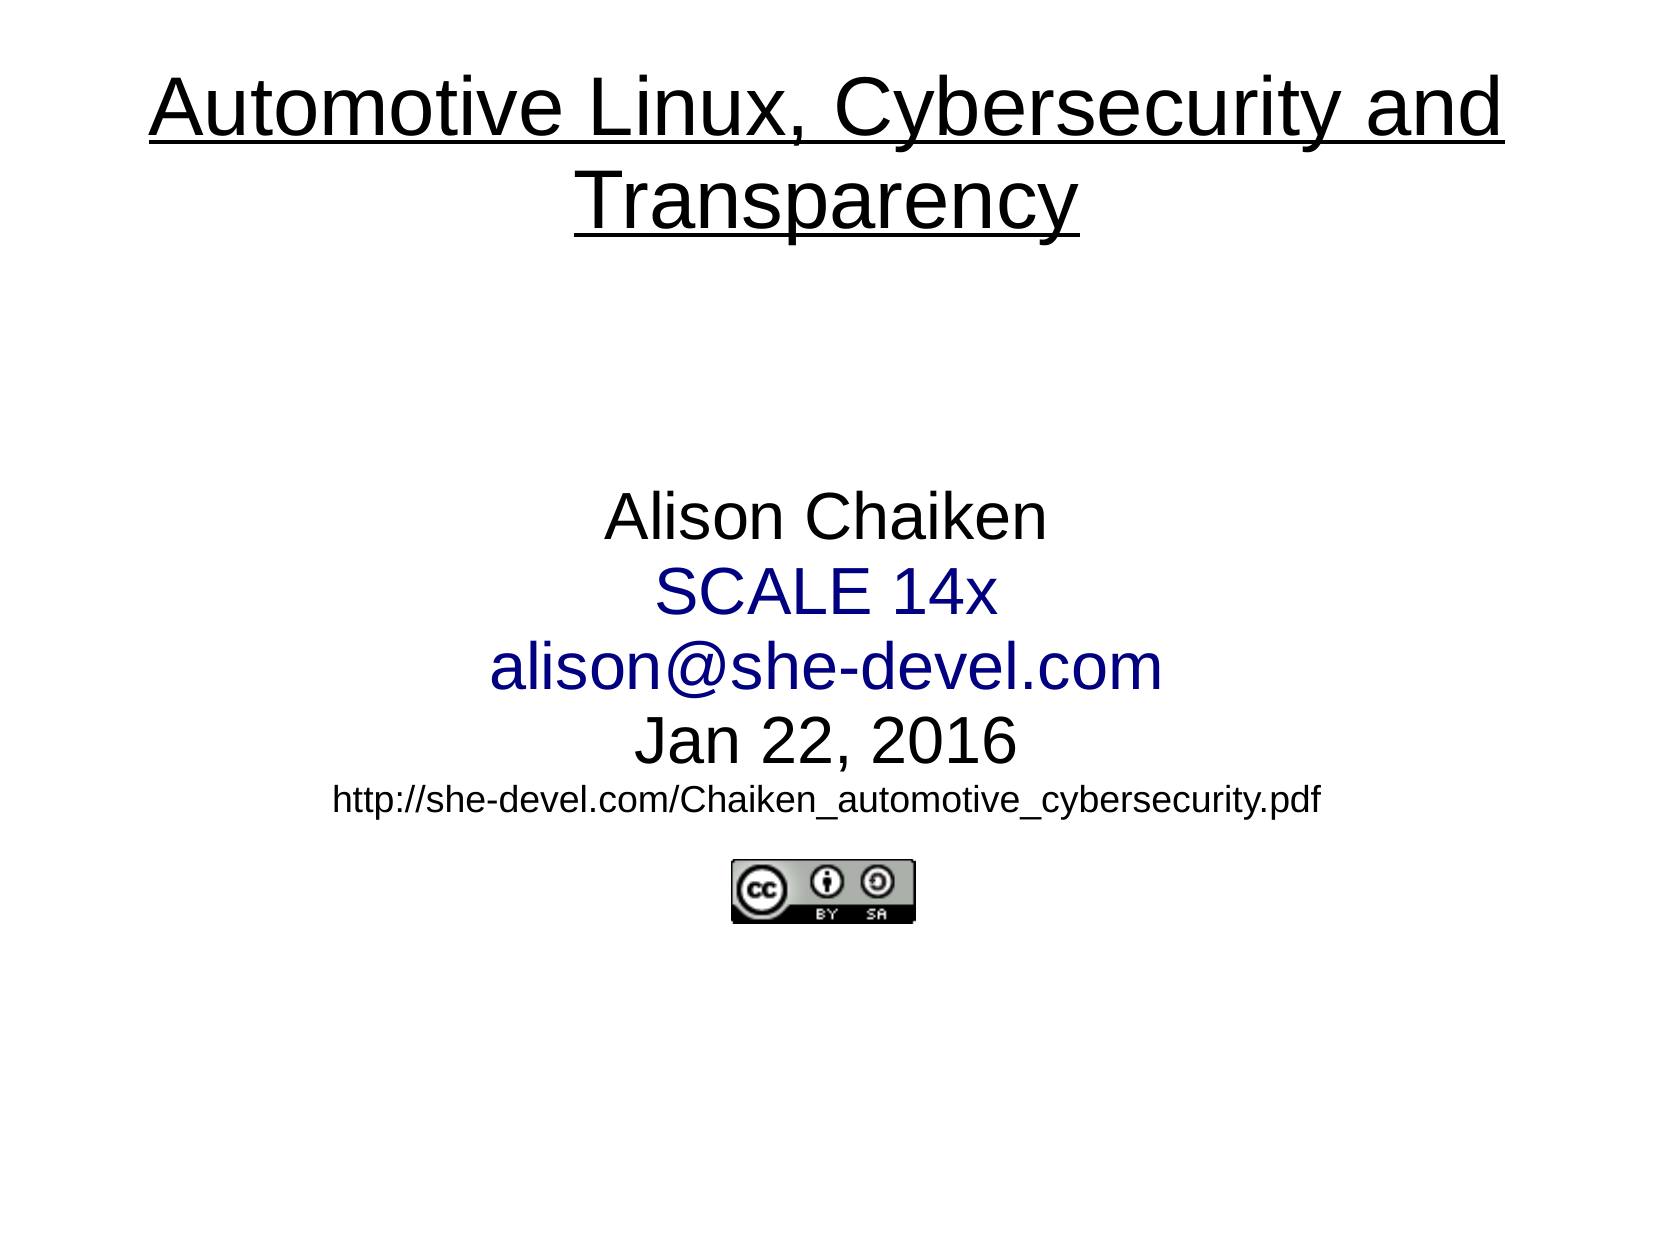

# Automotive Linux, Cybersecurity and Transparency
Alison Chaiken
SCALE 14x
alison@she-devel.com
Jan 22, 2016
http://she-devel.com/Chaiken_automotive_cybersecurity.pdf